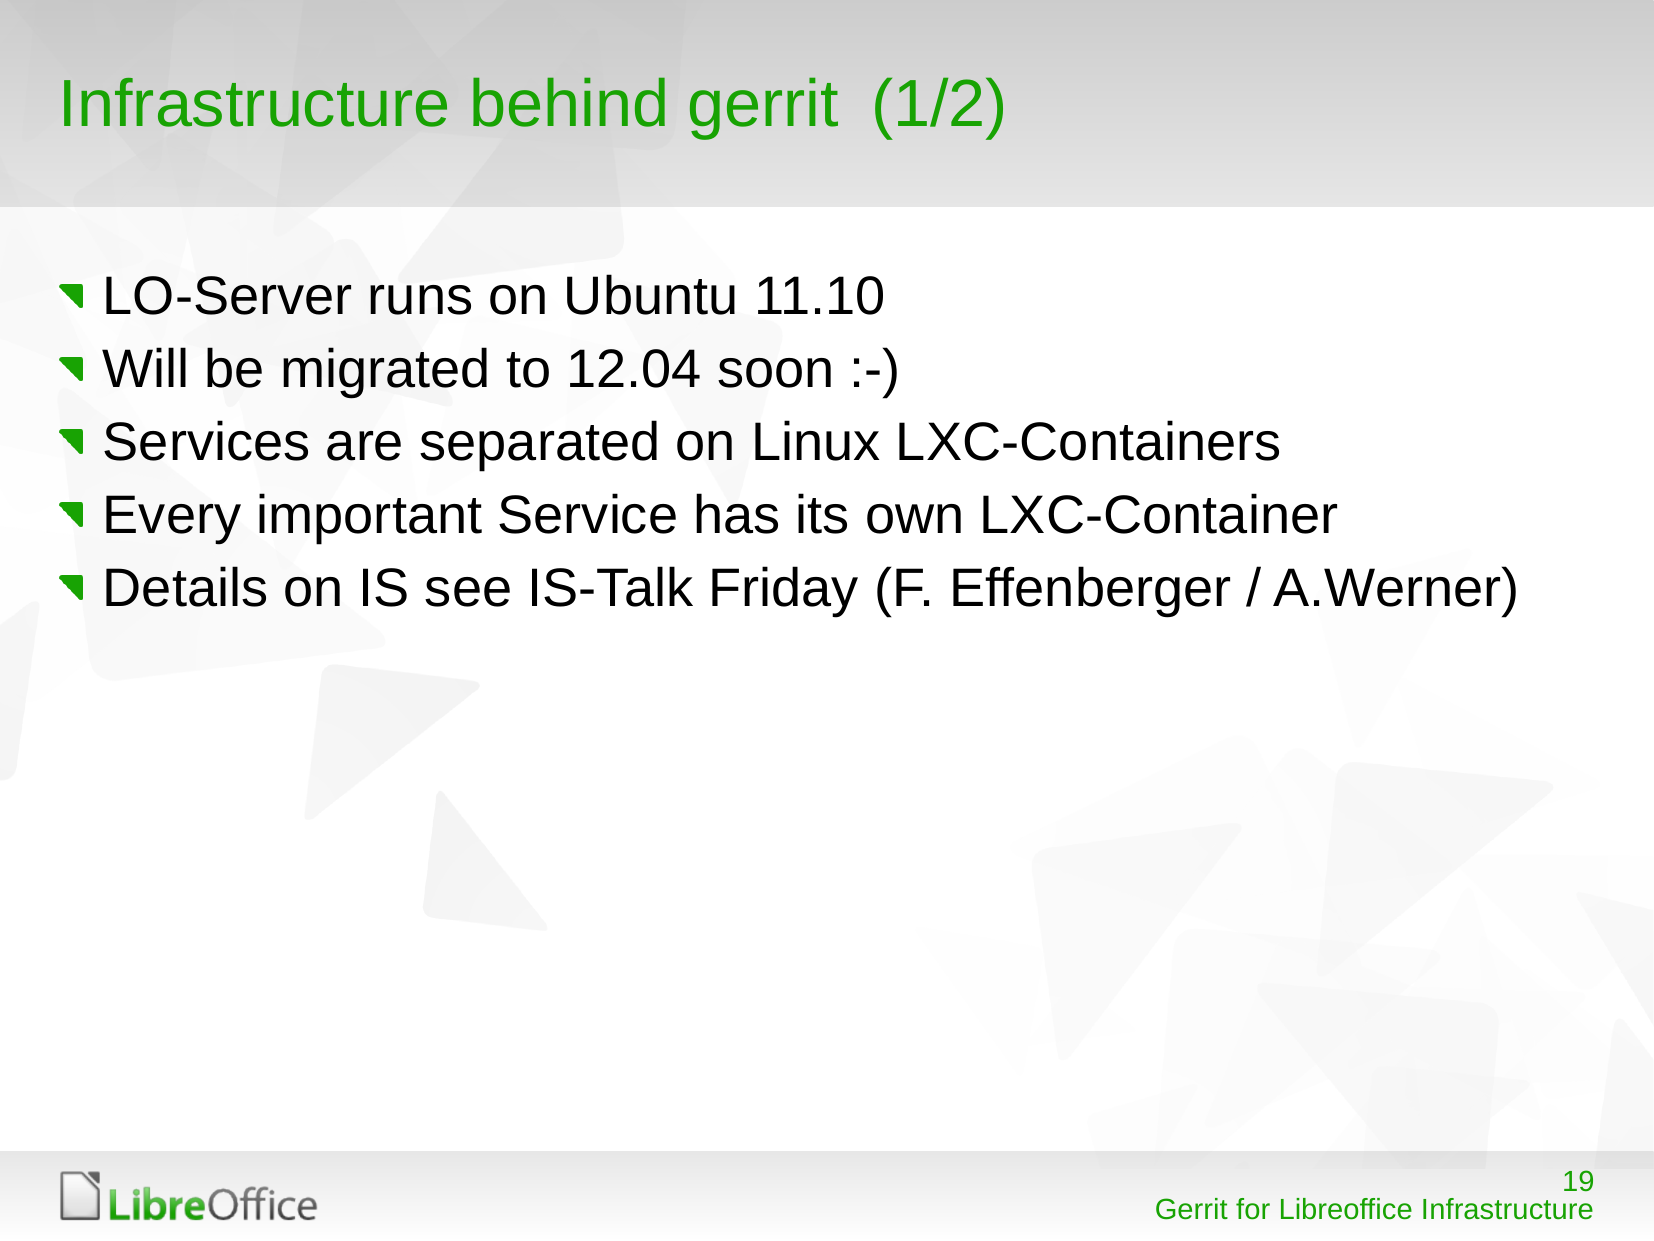

# Infrastructure behind gerrit	(1/2)
LO-Server runs on Ubuntu 11.10
Will be migrated to 12.04 soon :-)
Services are separated on Linux LXC-Containers
Every important Service has its own LXC-Container
Details on IS see IS-Talk Friday (F. Effenberger / A.Werner)
19
Gerrit for Libreoffice Infrastructure